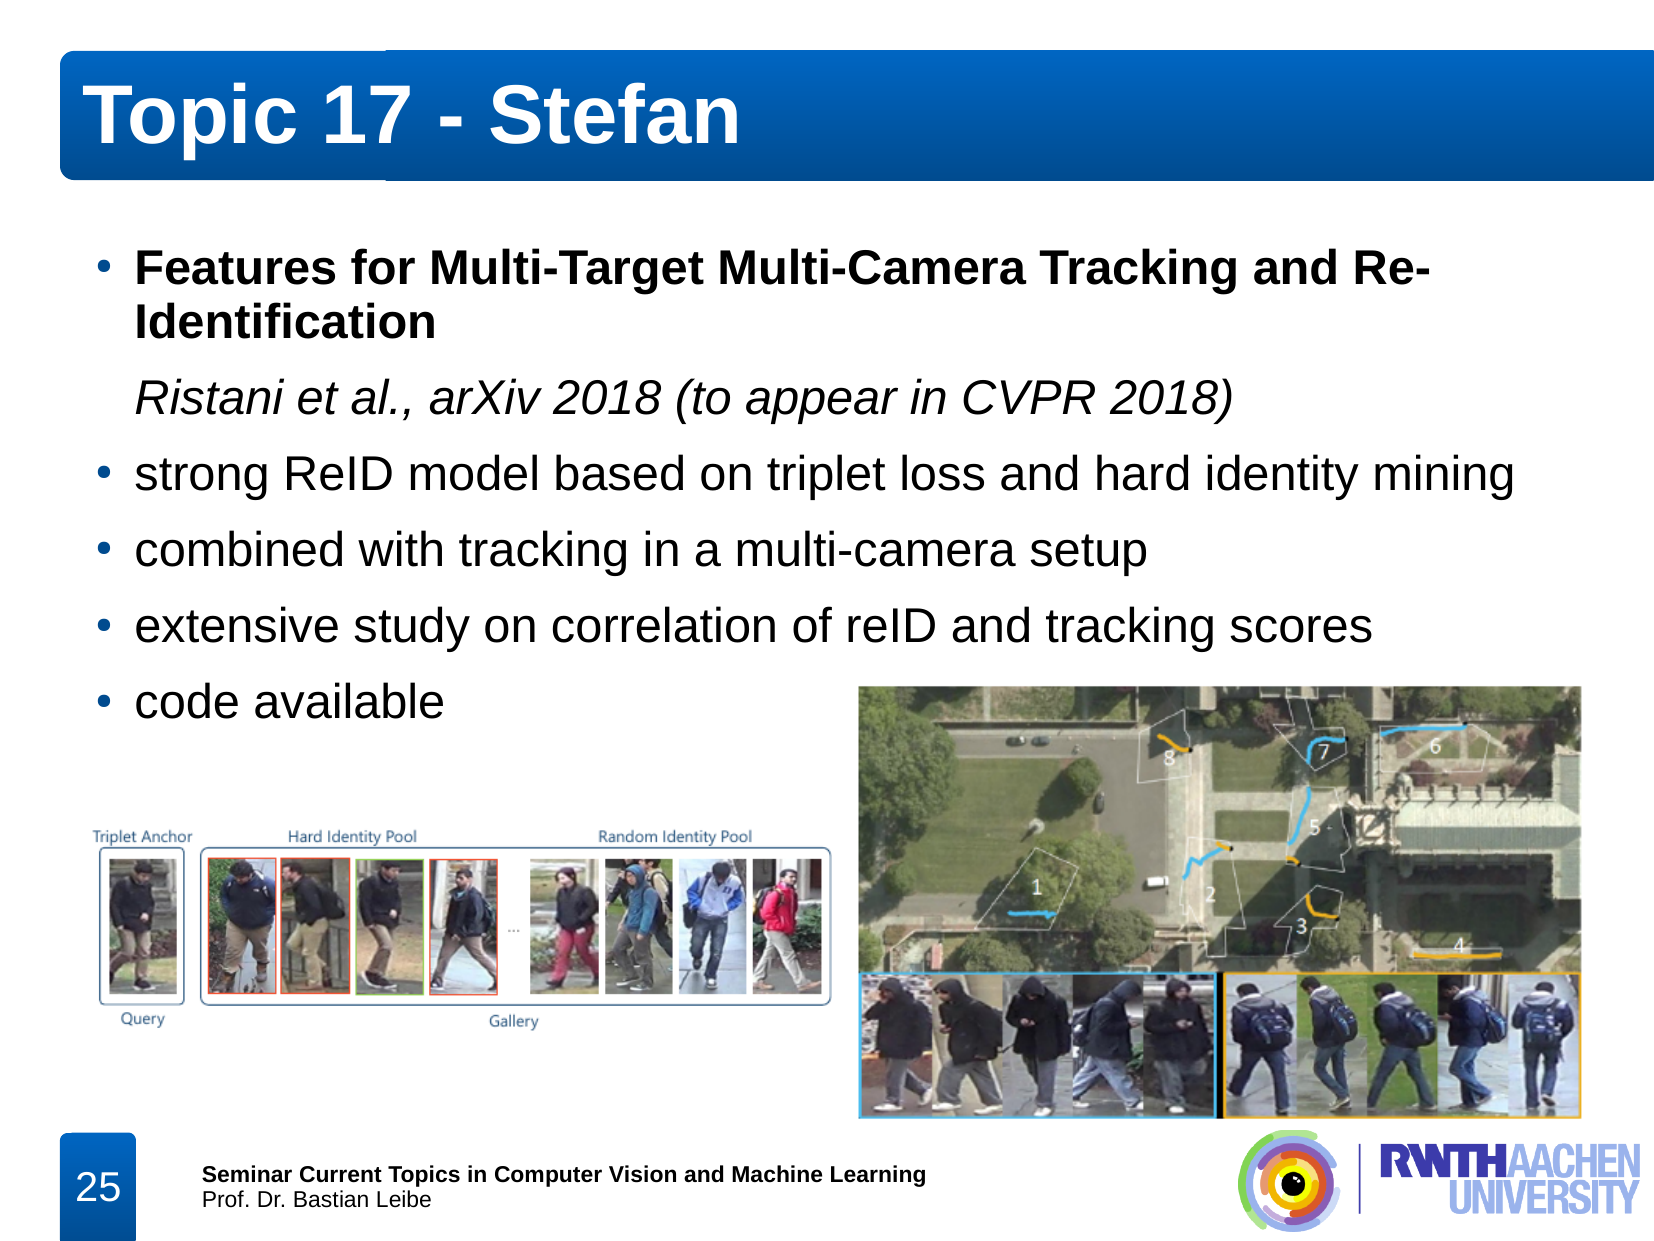

# Topic 17 - Stefan
Features for Multi-Target Multi-Camera Tracking and Re-Identification
Ristani et al., arXiv 2018 (to appear in CVPR 2018)
strong ReID model based on triplet loss and hard identity mining
combined with tracking in a multi-camera setup
extensive study on correlation of reID and tracking scores
code available
25
TGF 2015 | October 29, 2015 | Delft